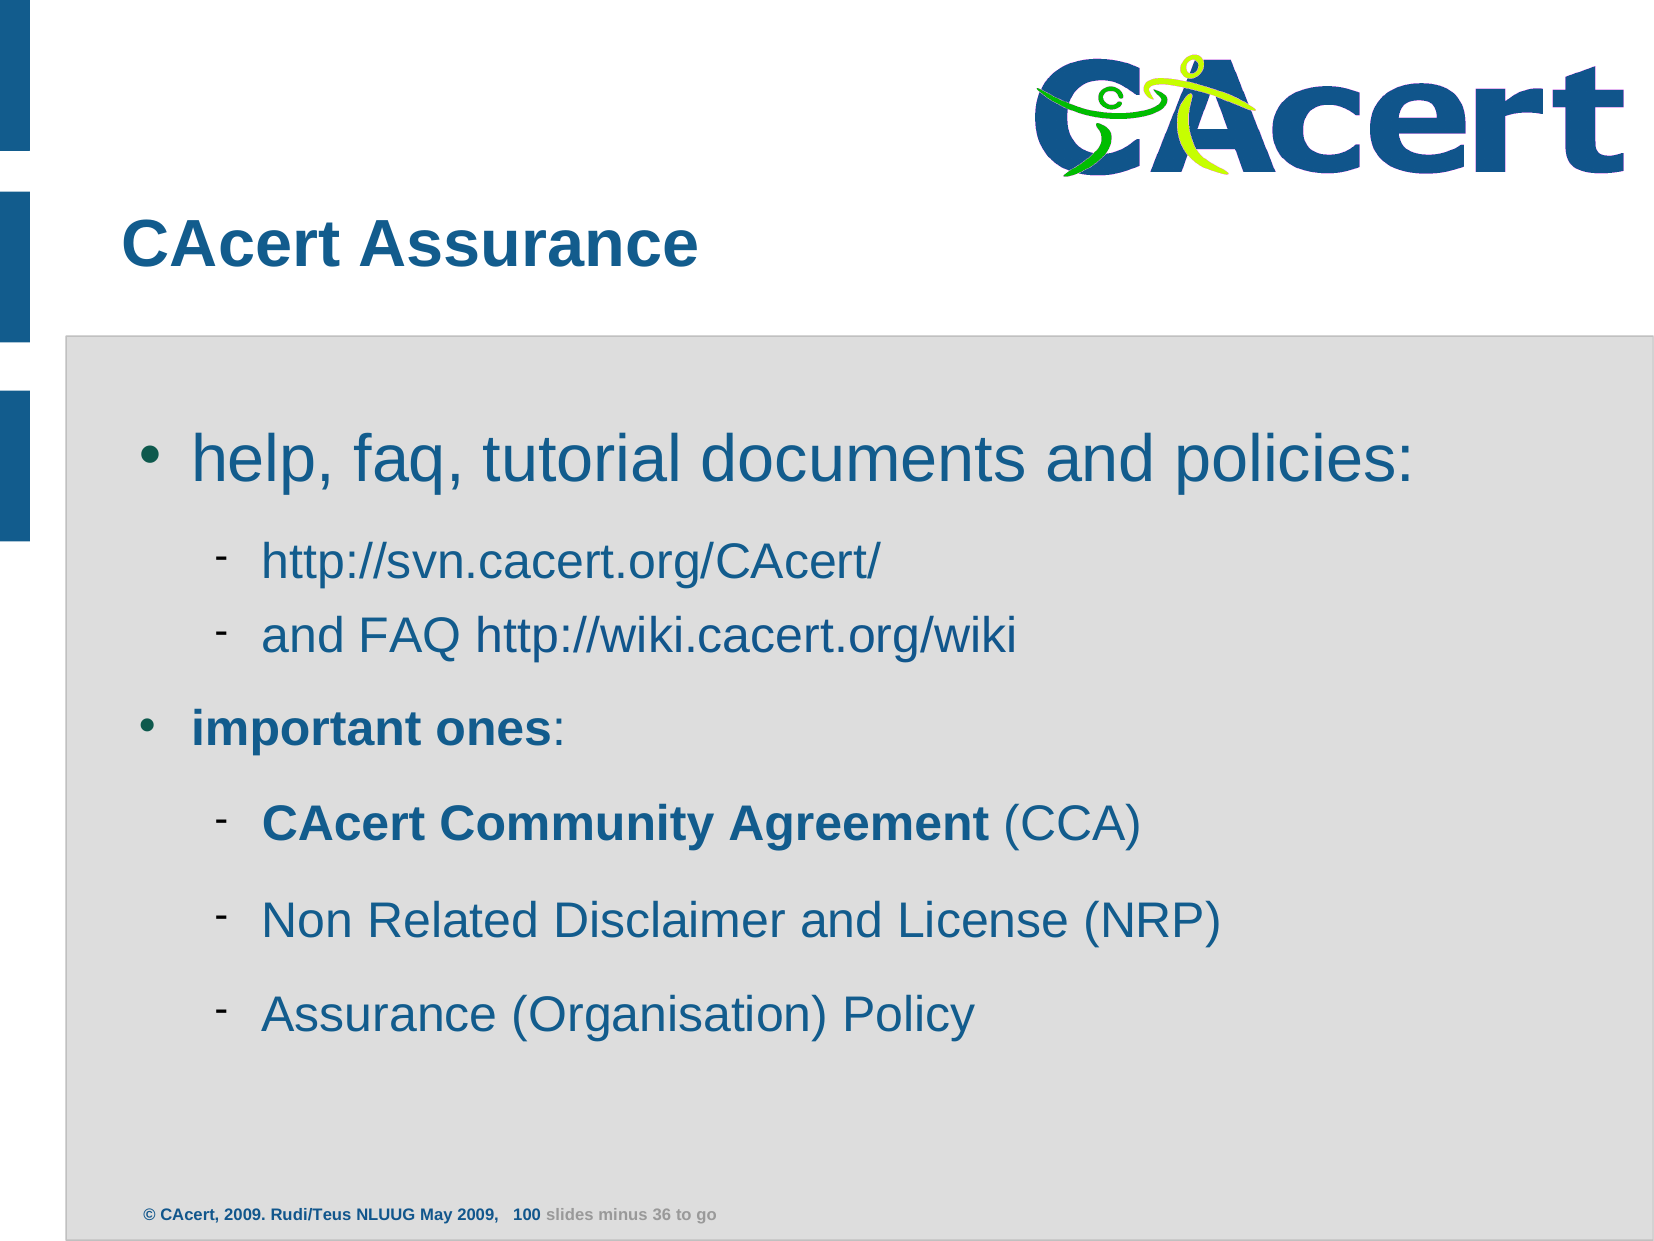

# CAcert Assurance
help, faq, tutorial documents and policies:
http://svn.cacert.org/CAcert/
and FAQ http://wiki.cacert.org/wiki
important ones:
CAcert Community Agreement (CCA)‏
Non Related Disclaimer and License (NRP)‏
Assurance (Organisation) Policy